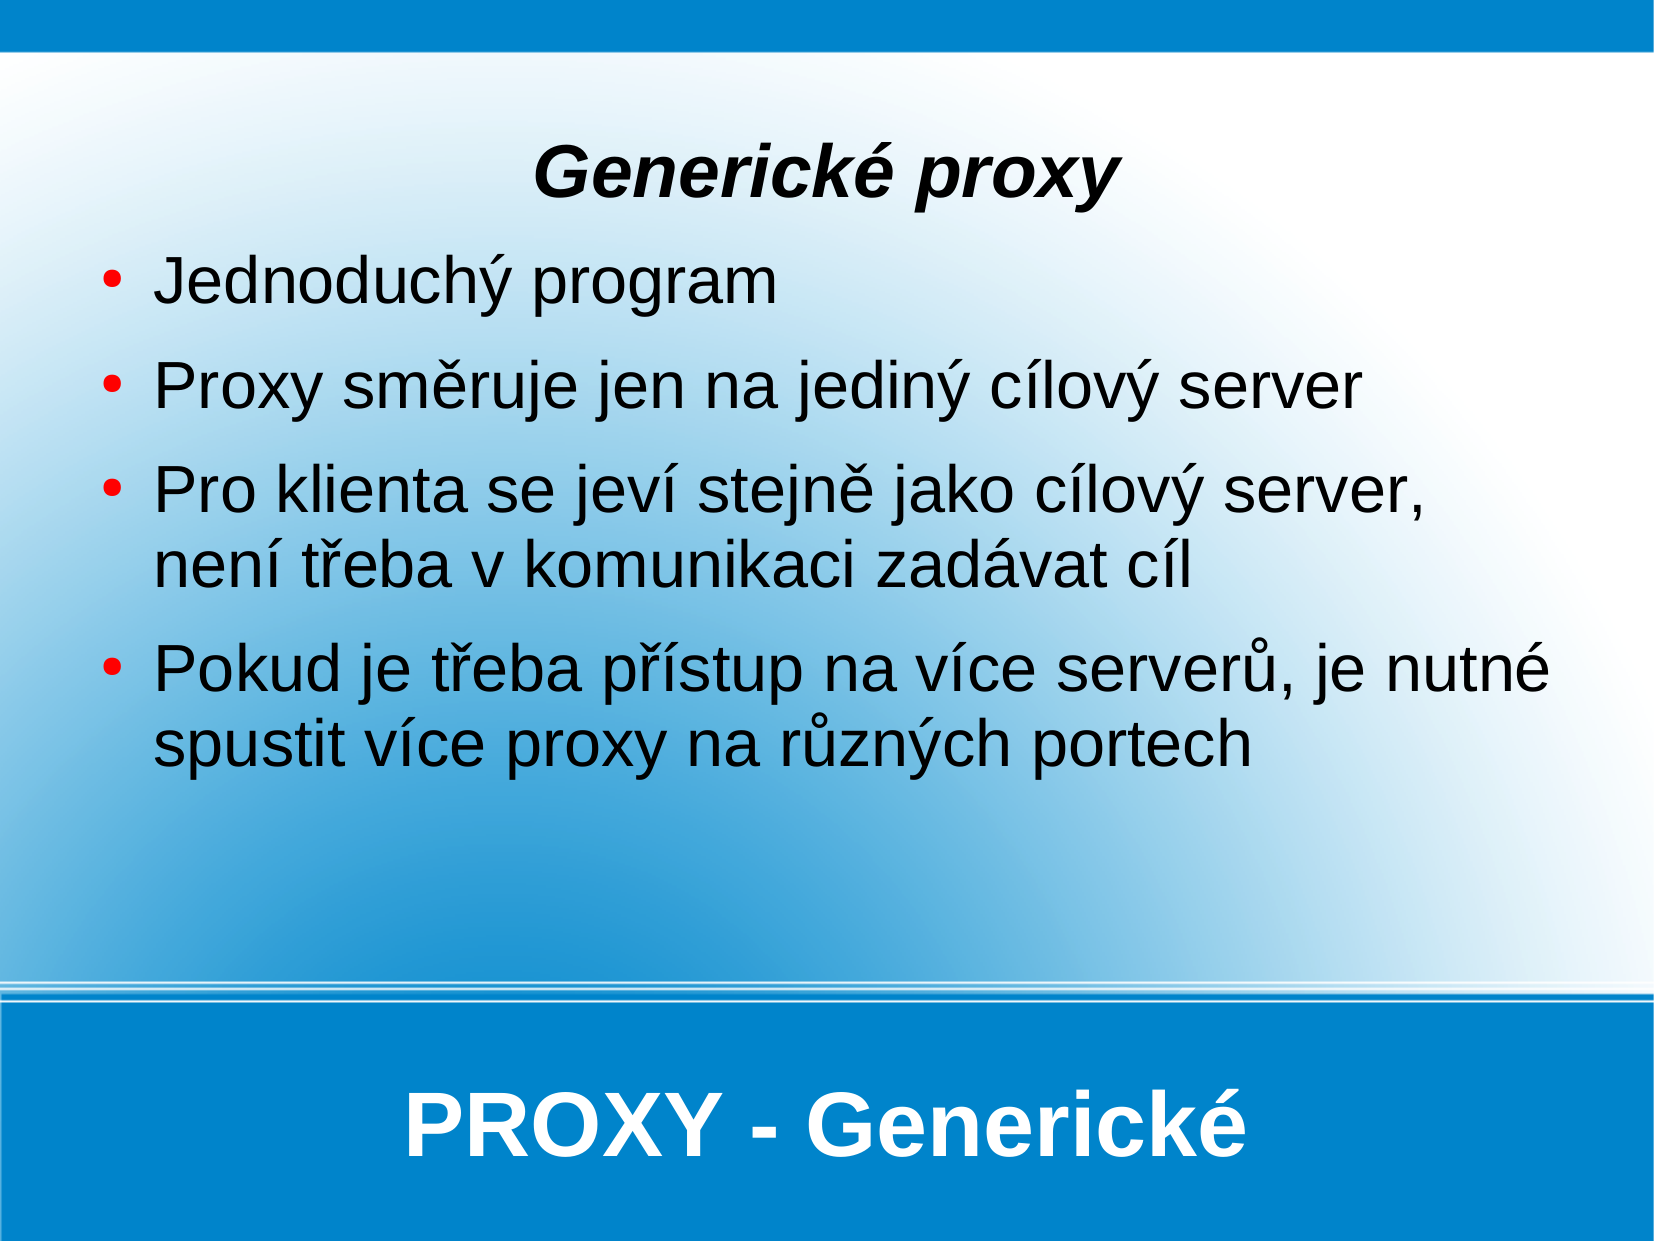

Generické proxy
Jednoduchý program
Proxy směruje jen na jediný cílový server
Pro klienta se jeví stejně jako cílový server, není třeba v komunikaci zadávat cíl
Pokud je třeba přístup na více serverů, je nutné spustit více proxy na různých portech
# PROXY - Generické